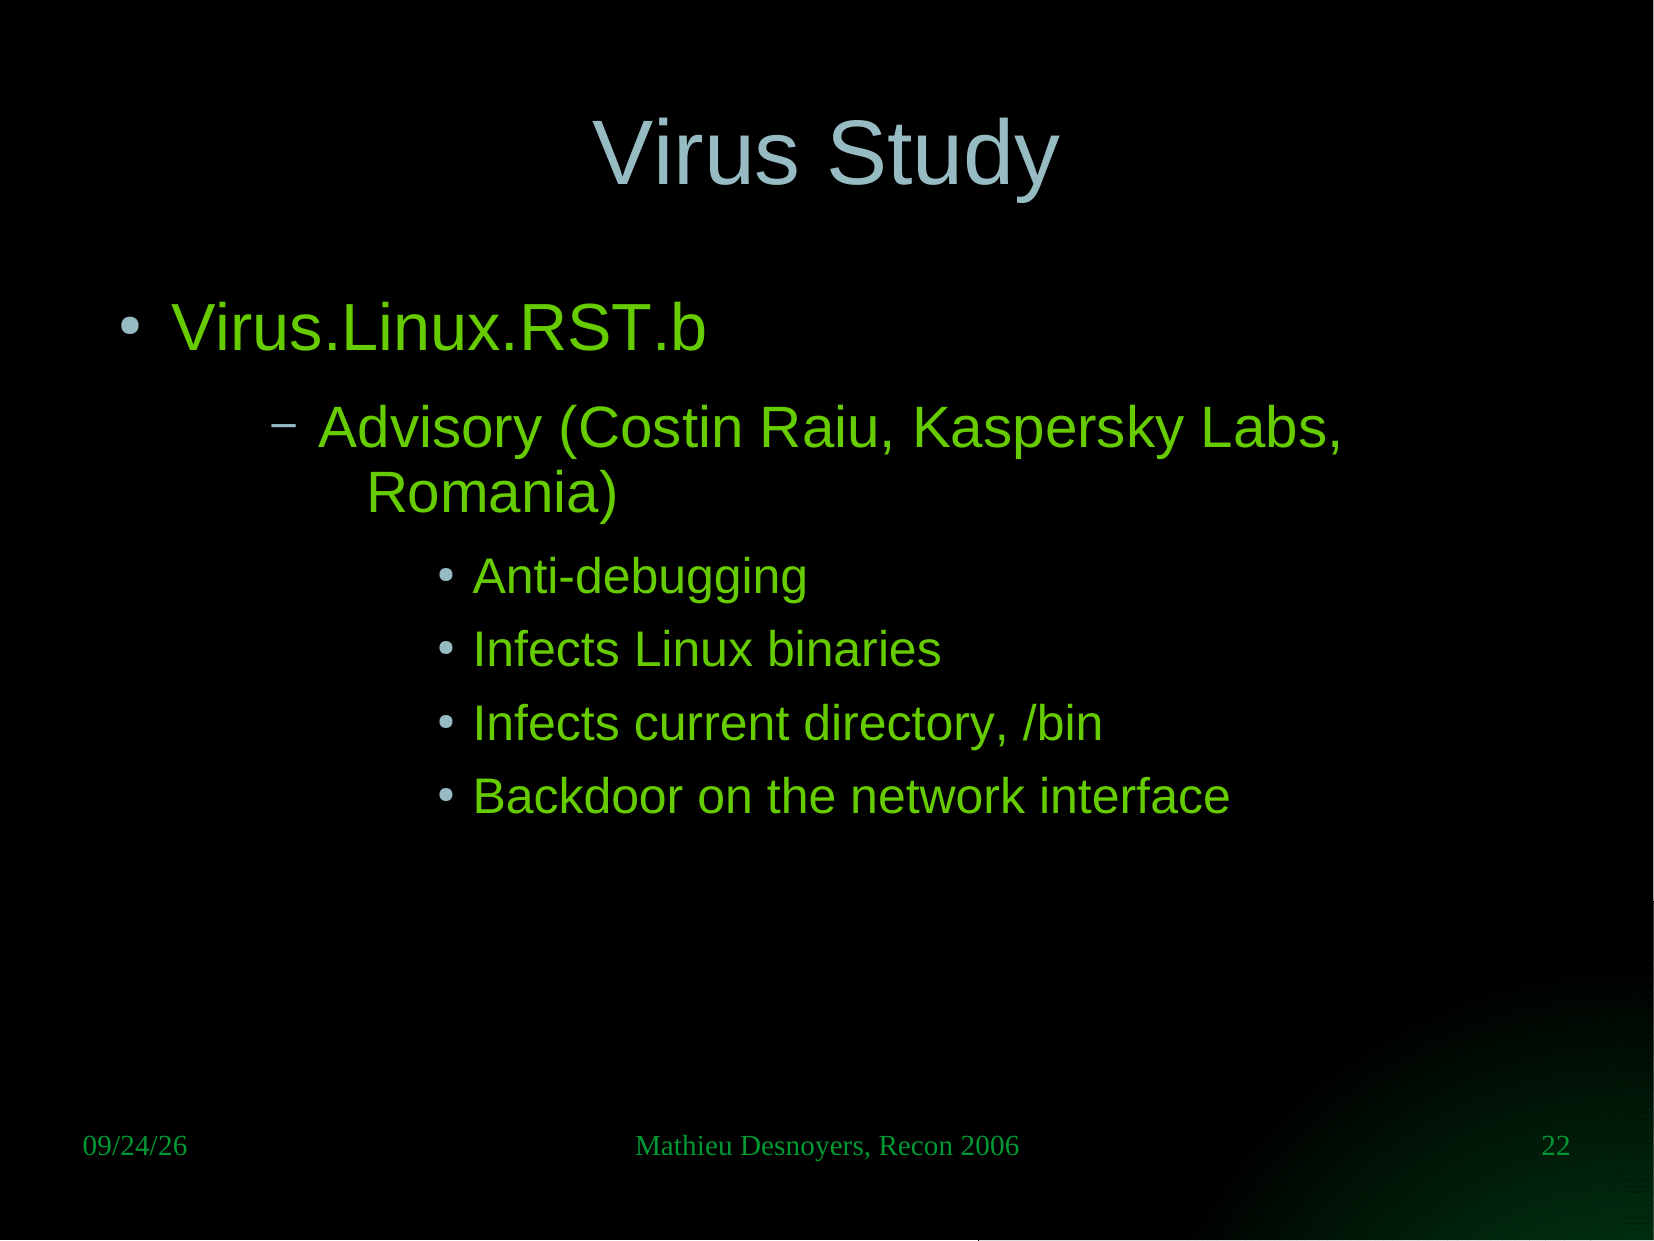

# Virus Study
Virus.Linux.RST.b
Advisory (Costin Raiu, Kaspersky Labs, Romania)
Anti-debugging
Infects Linux binaries
Infects current directory, /bin
Backdoor on the network interface
Mathieu Desnoyers, Recon 2006
22